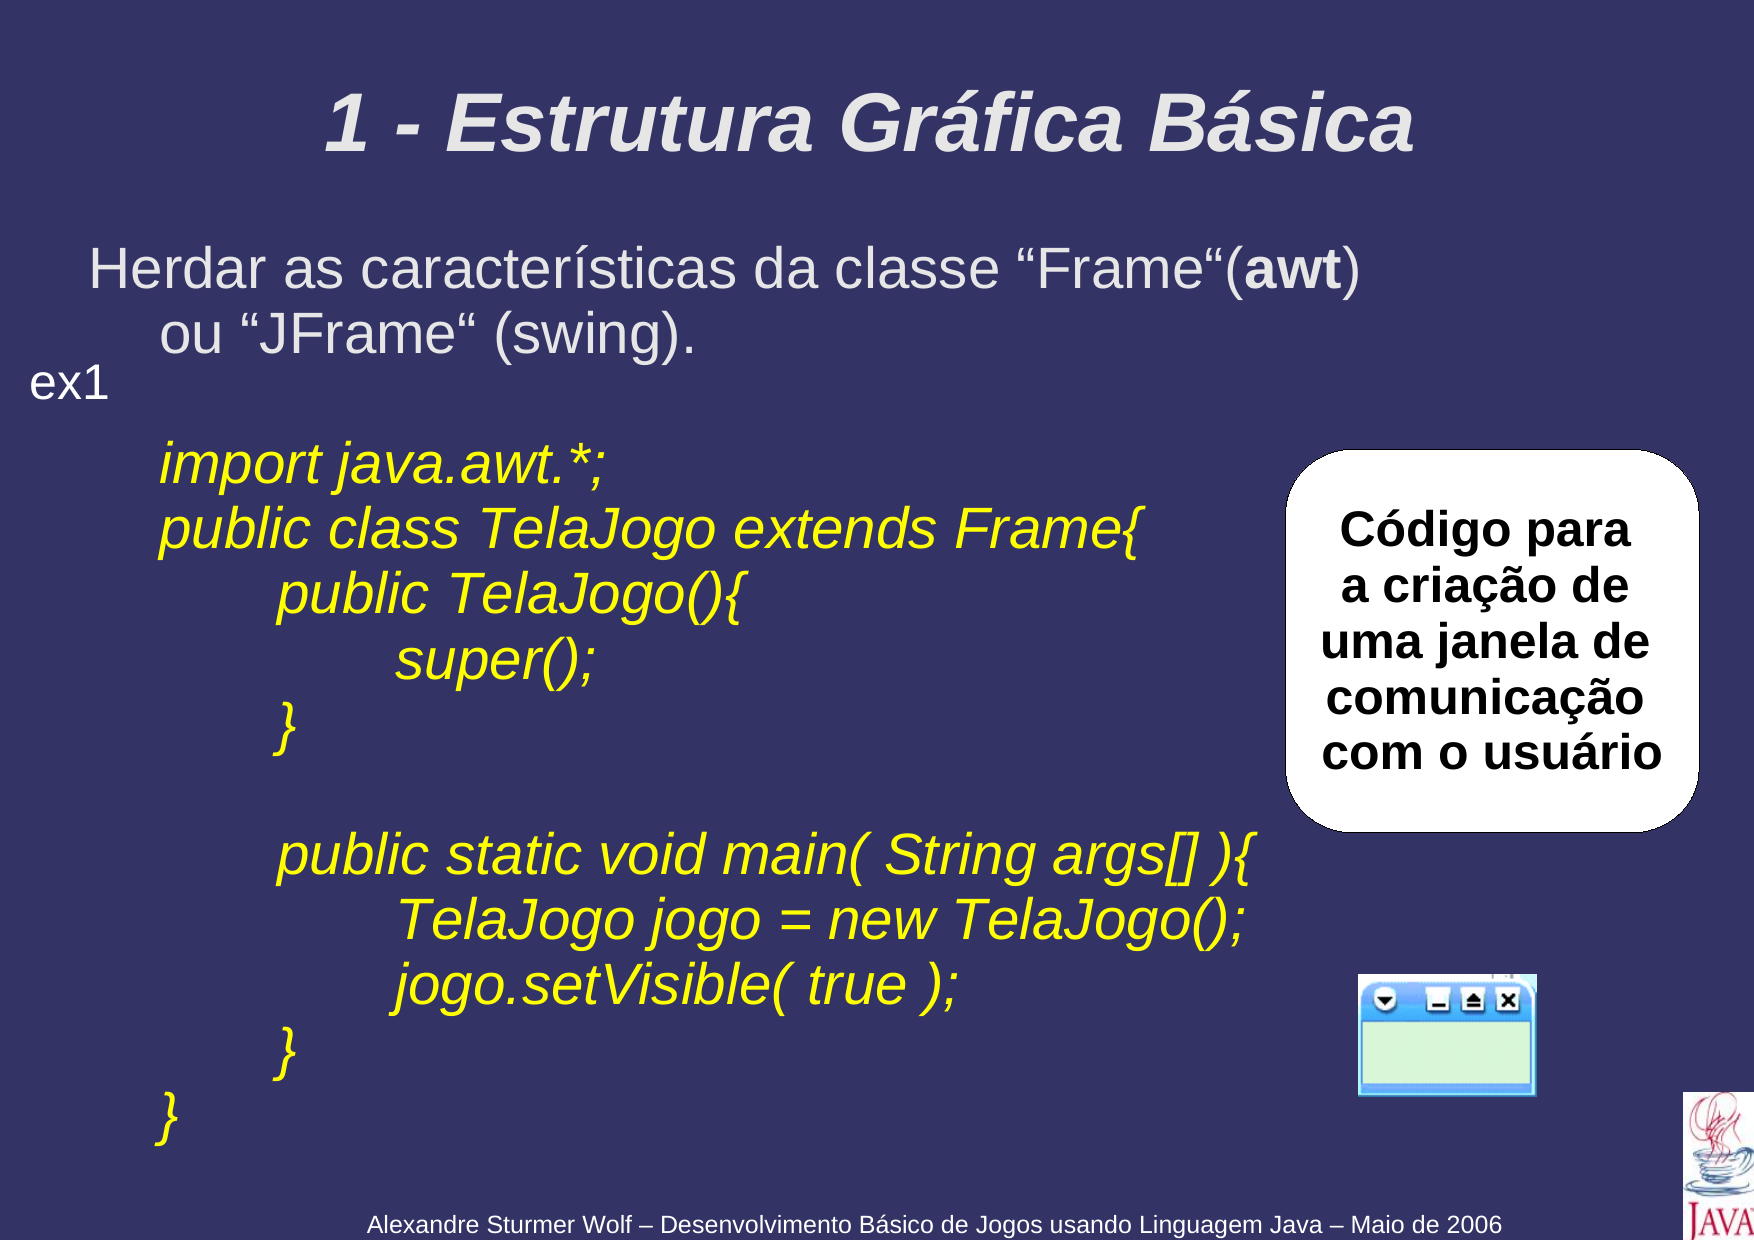

# 1 - Estrutura Gráfica Básica
Herdar as características da classe “Frame“(awt)
ou “JFrame“ (swing).
import java.awt.*;
public class TelaJogo extends Frame{
	public TelaJogo(){
		super();
	}
	public static void main( String args[] ){
		TelaJogo jogo = new TelaJogo();
		jogo.setVisible( true );
	}
}
ex1
Código para
a criação de
uma janela de
comunicação
com o usuário